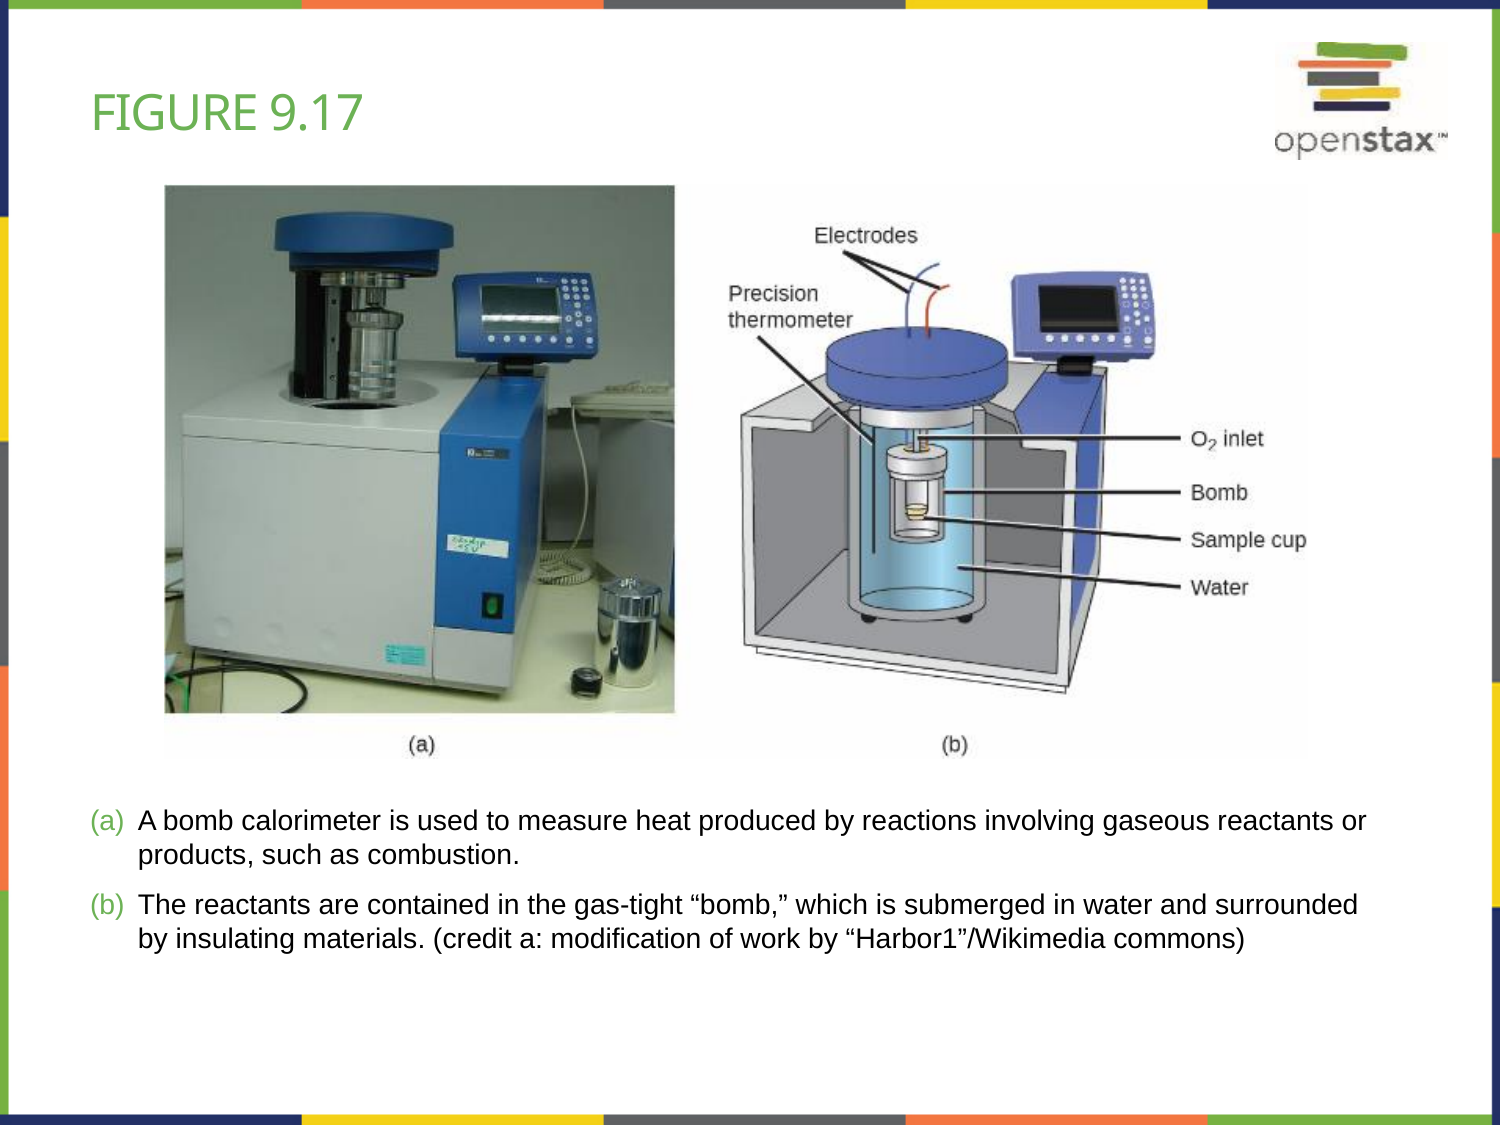

# Figure 9.17
A bomb calorimeter is used to measure heat produced by reactions involving gaseous reactants or products, such as combustion.
The reactants are contained in the gas-tight “bomb,” which is submerged in water and surrounded by insulating materials. (credit a: modification of work by “Harbor1”/Wikimedia commons)